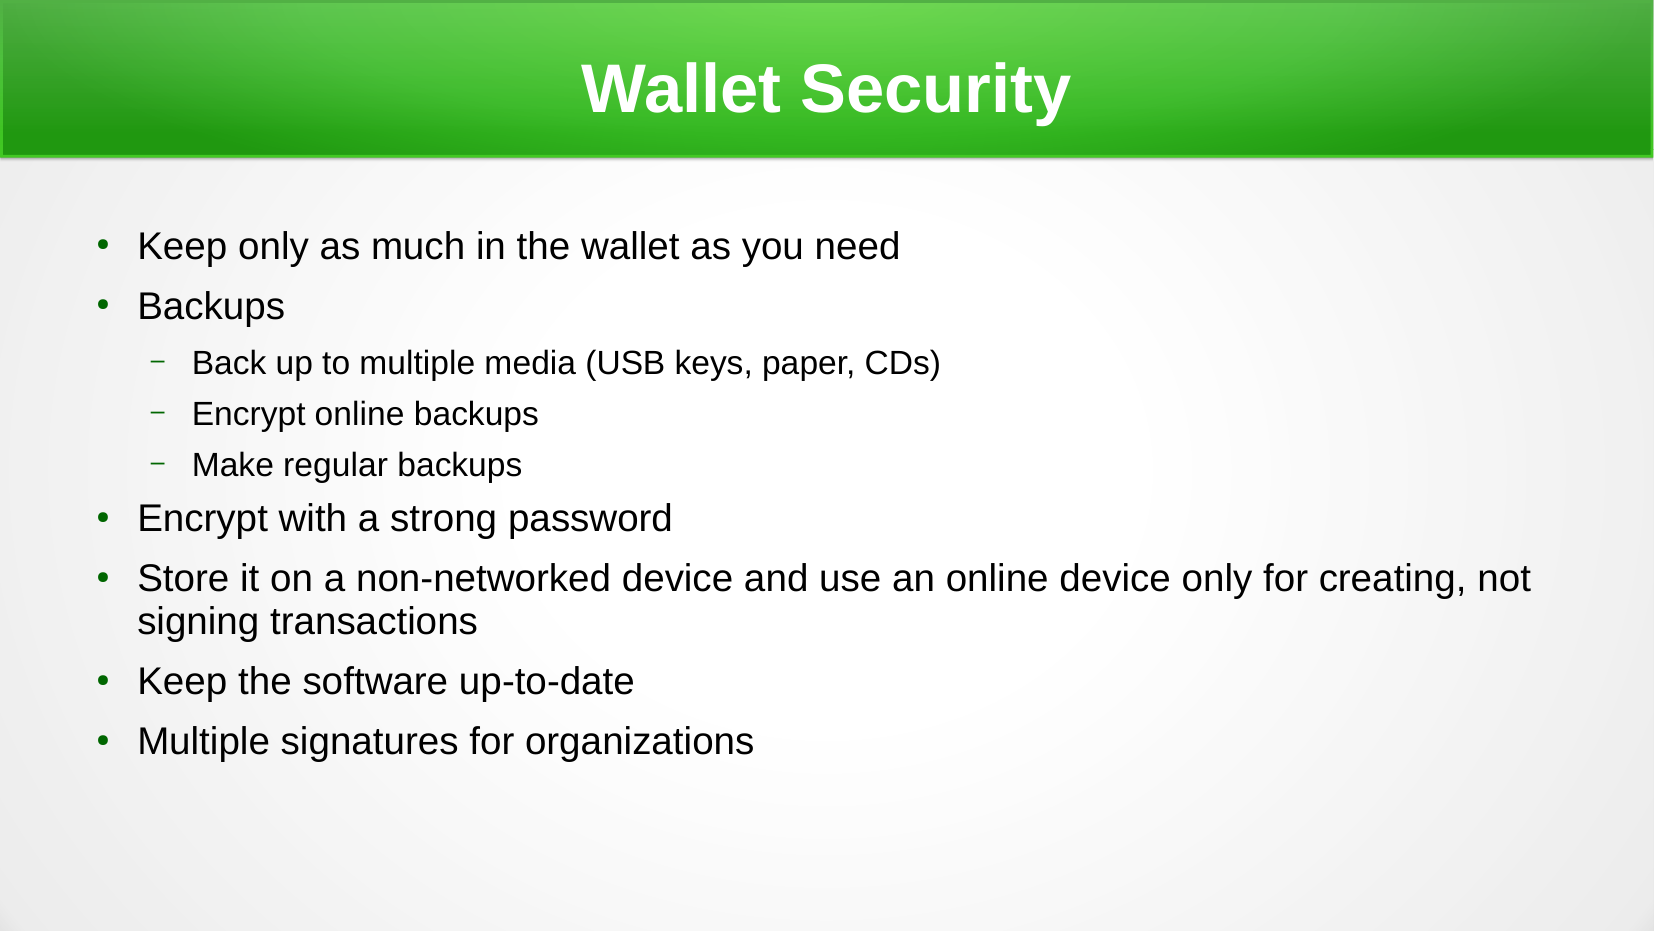

# Wallet Security
Keep only as much in the wallet as you need
Backups
Back up to multiple media (USB keys, paper, CDs)
Encrypt online backups
Make regular backups
Encrypt with a strong password
Store it on a non-networked device and use an online device only for creating, not signing transactions
Keep the software up-to-date
Multiple signatures for organizations